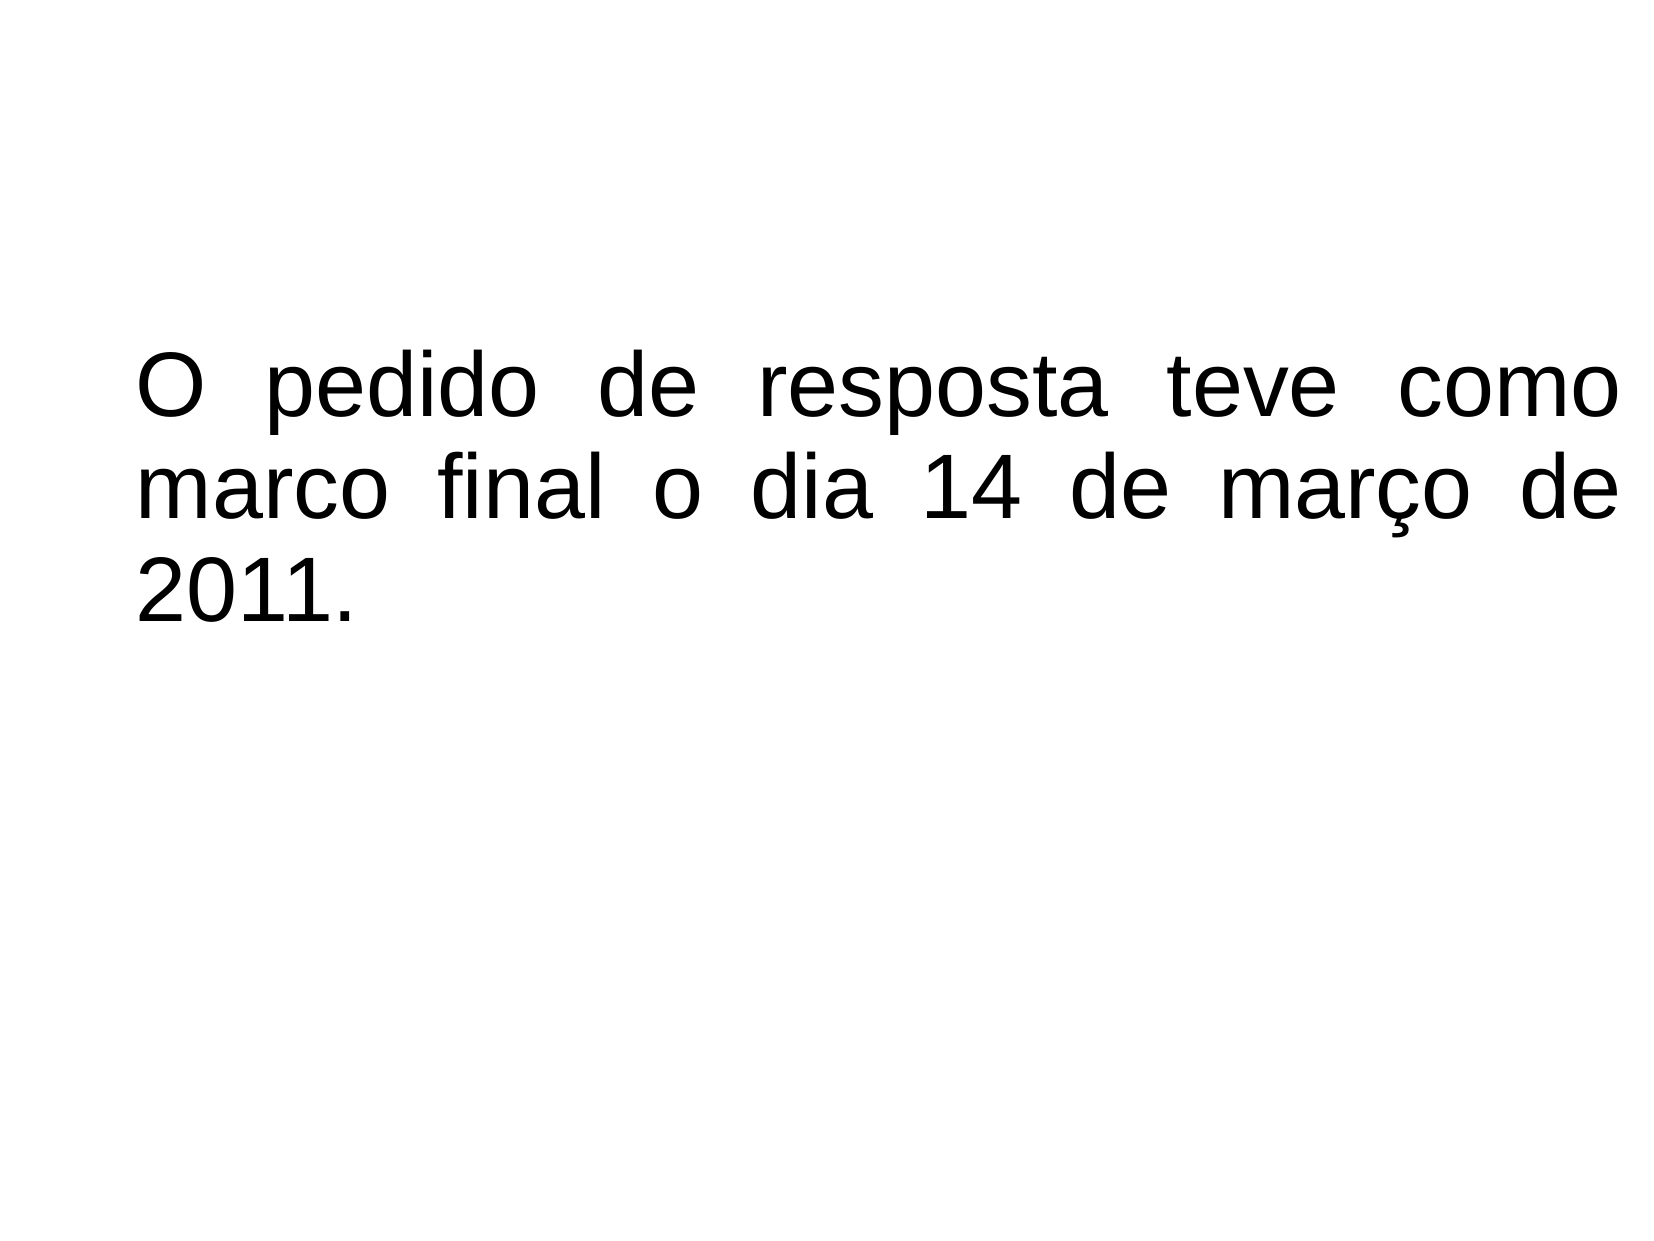

# O pedido de resposta teve como marco final o dia 14 de março de 2011.